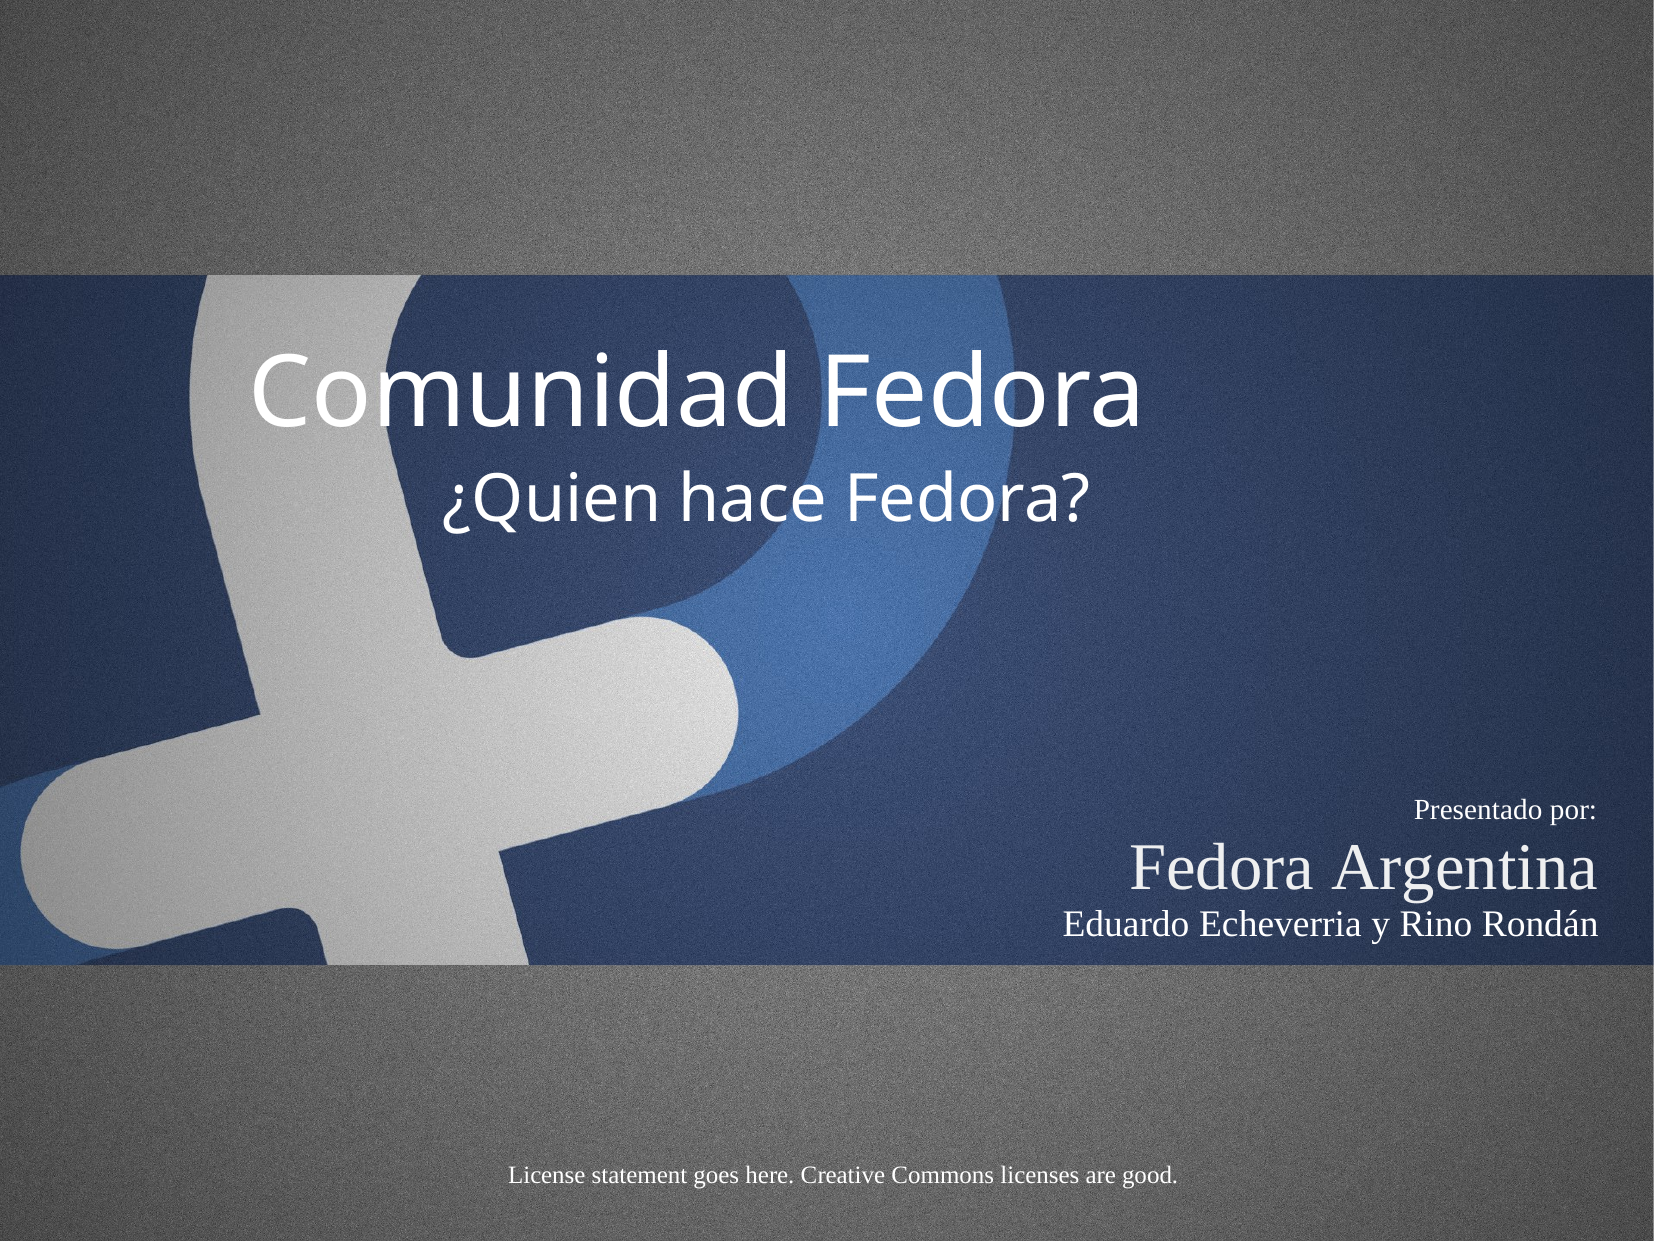

# Comunidad Fedora
¿Quien hace Fedora?
Presentado por:
Fedora Argentina
Eduardo Echeverria y Rino Rondán
License statement goes here. Creative Commons licenses are good.